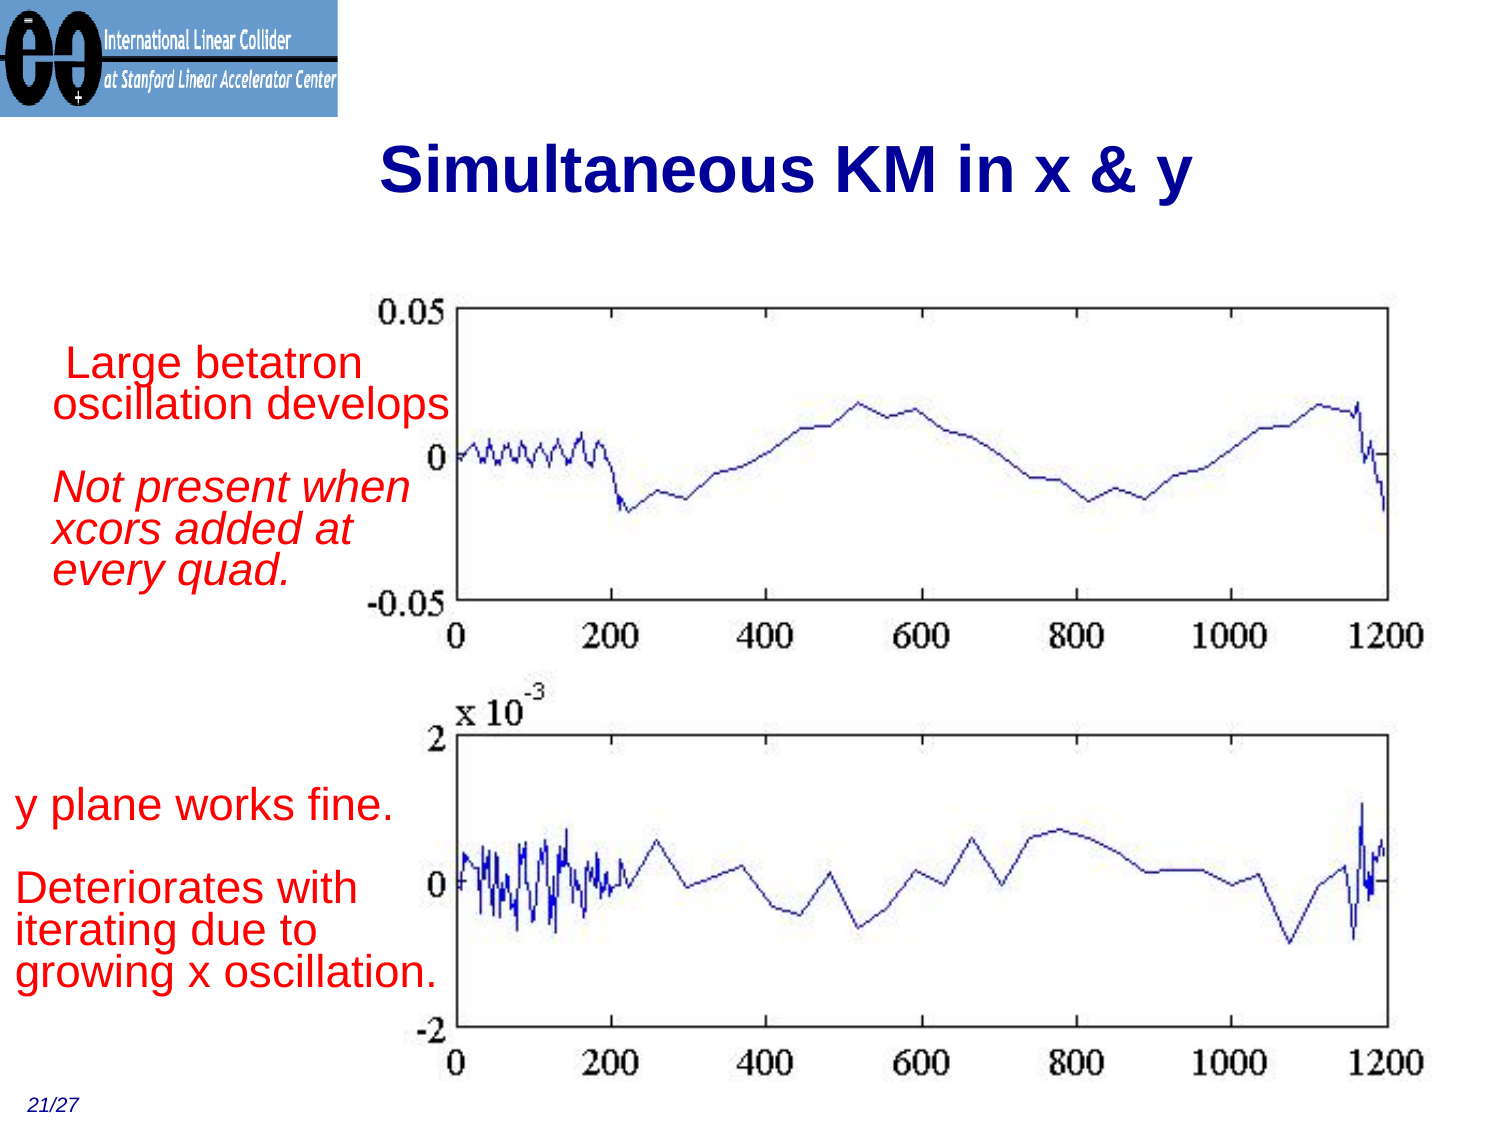

# Simultaneous KM in x & y
 Large betatron oscillation develops
Not present when xcors added at every quad.
y plane works fine.
Deteriorates with iterating due to growing x oscillation.